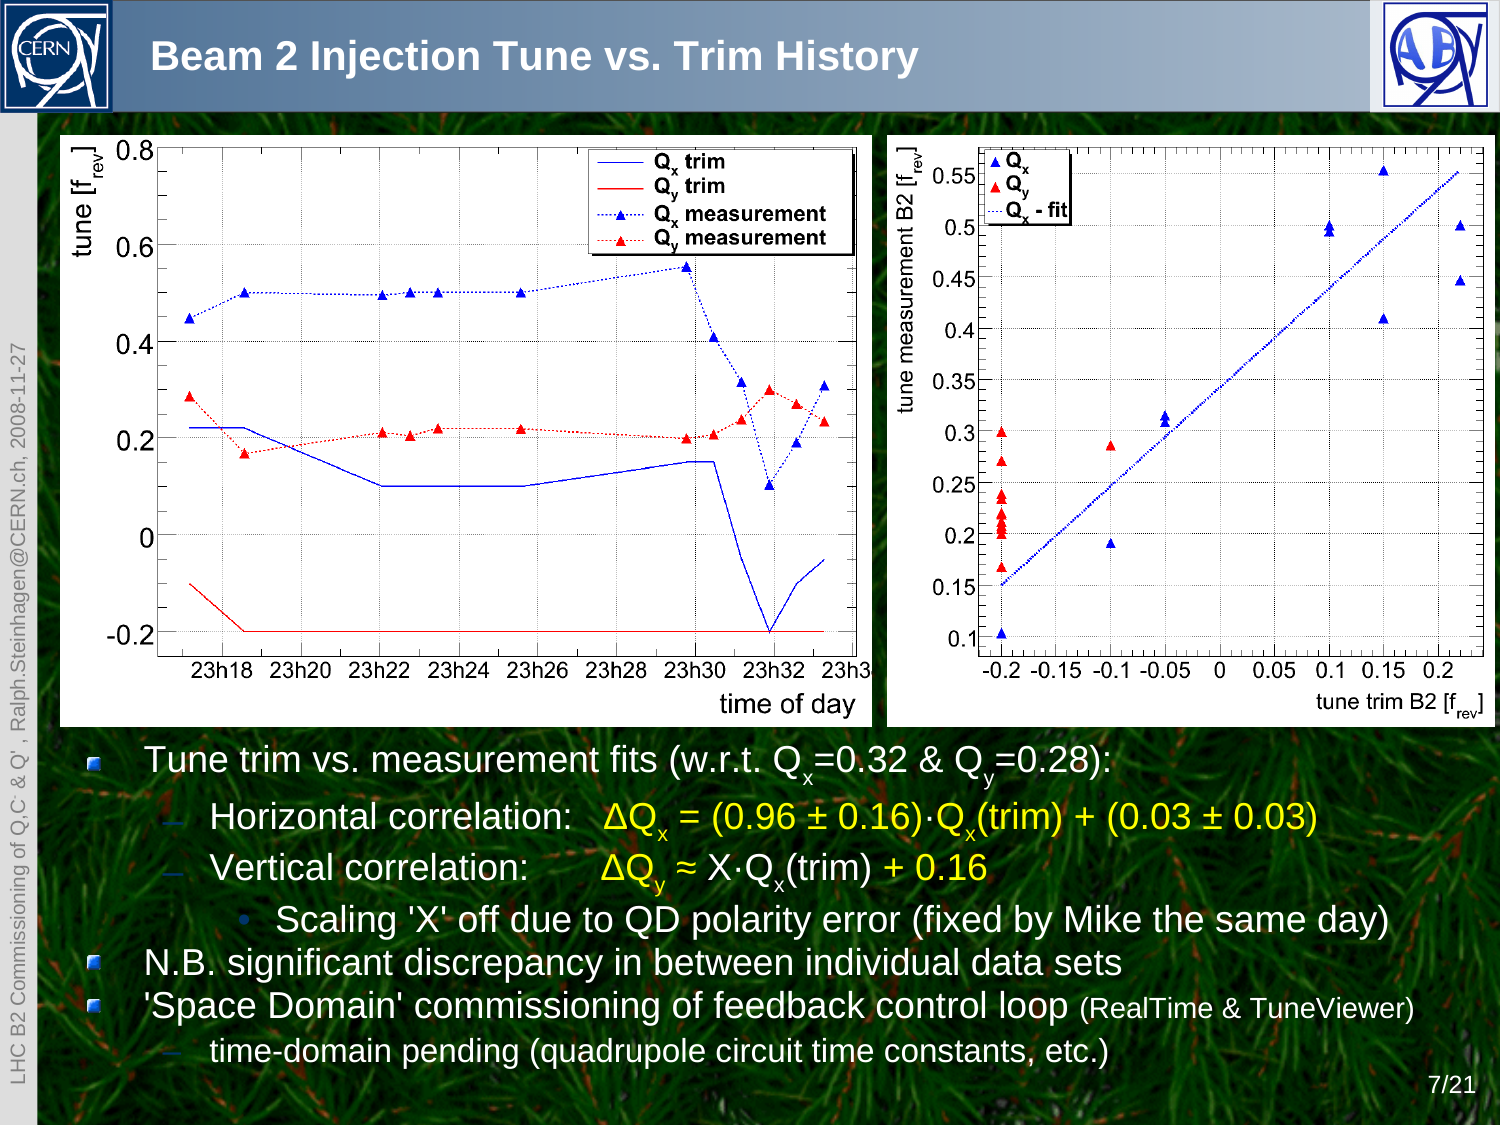

# Beam 2 Injection Tune vs. Trim History
Tune trim vs. measurement fits (w.r.t. Qx=0.32 & Qy=0.28):
Horizontal correlation: 	ΔQx = (0.96 ± 0.16)·Qx(trim) + (0.03 ± 0.03)
Vertical correlation:	 ΔQy ≈ X·Qx(trim) + 0.16
Scaling 'X' off due to QD polarity error (fixed by Mike the same day)
N.B. significant discrepancy in between individual data sets
'Space Domain' commissioning of feedback control loop (RealTime & TuneViewer)
time-domain pending (quadrupole circuit time constants, etc.)